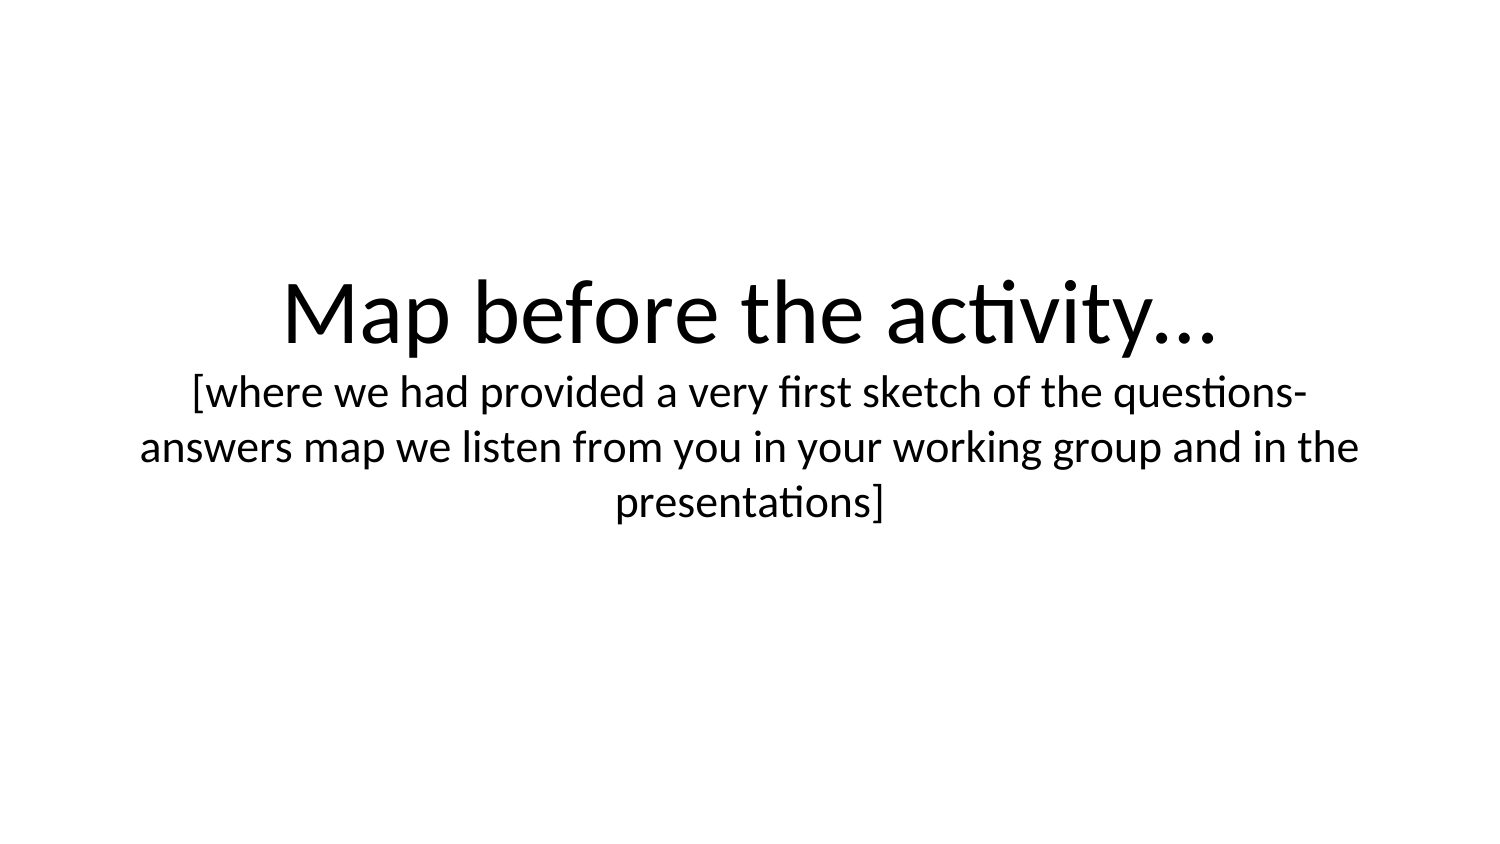

# Map before the activity…
[where we had provided a very first sketch of the questions-answers map we listen from you in your working group and in the presentations]